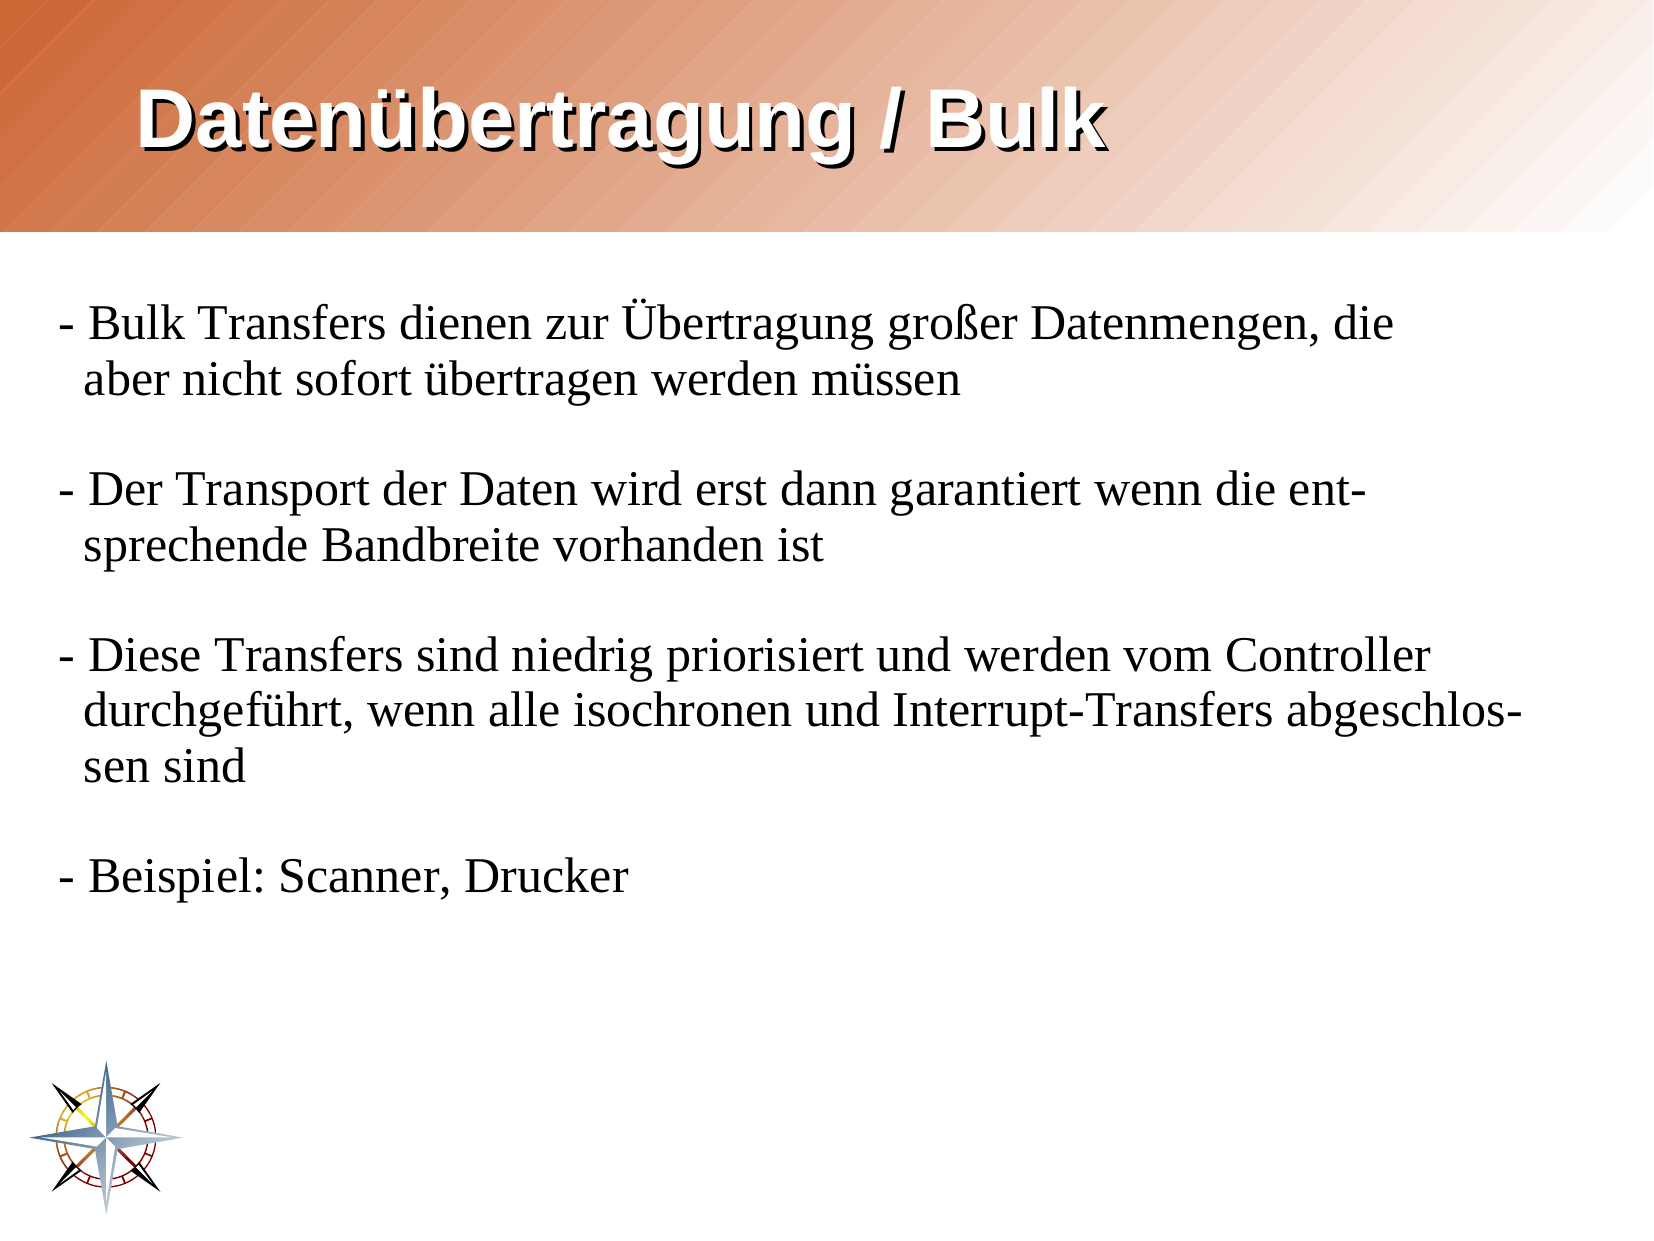

# Datenübertragung / Bulk
- Bulk Transfers dienen zur Übertragung großer Datenmengen, die
 aber nicht sofort übertragen werden müssen
- Der Transport der Daten wird erst dann garantiert wenn die ent-
 sprechende Bandbreite vorhanden ist
- Diese Transfers sind niedrig priorisiert und werden vom Controller durchgeführt, wenn alle isochronen und Interrupt-Transfers abgeschlos- sen sind
- Beispiel: Scanner, Drucker